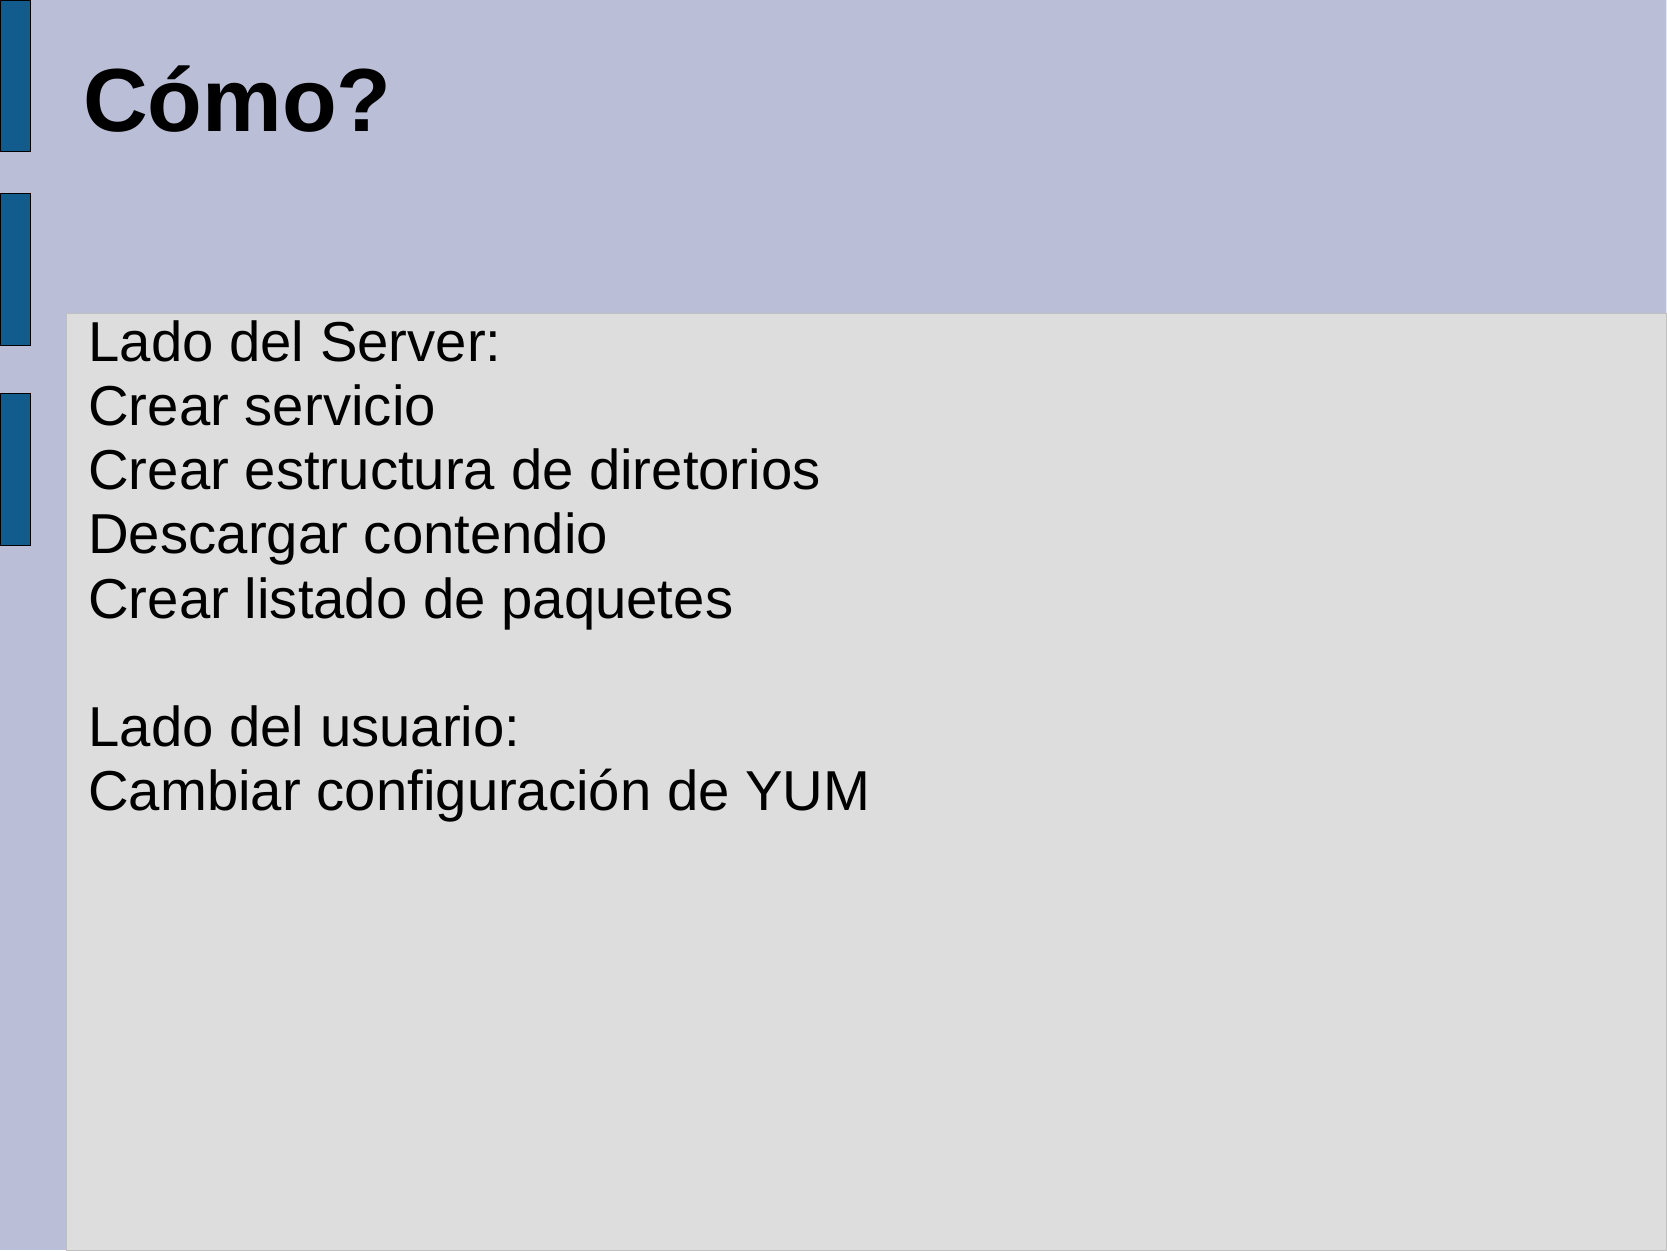

# Cómo?
Lado del Server:
Crear servicio
Crear estructura de diretorios
Descargar contendio
Crear listado de paquetes
Lado del usuario:
Cambiar configuración de YUM